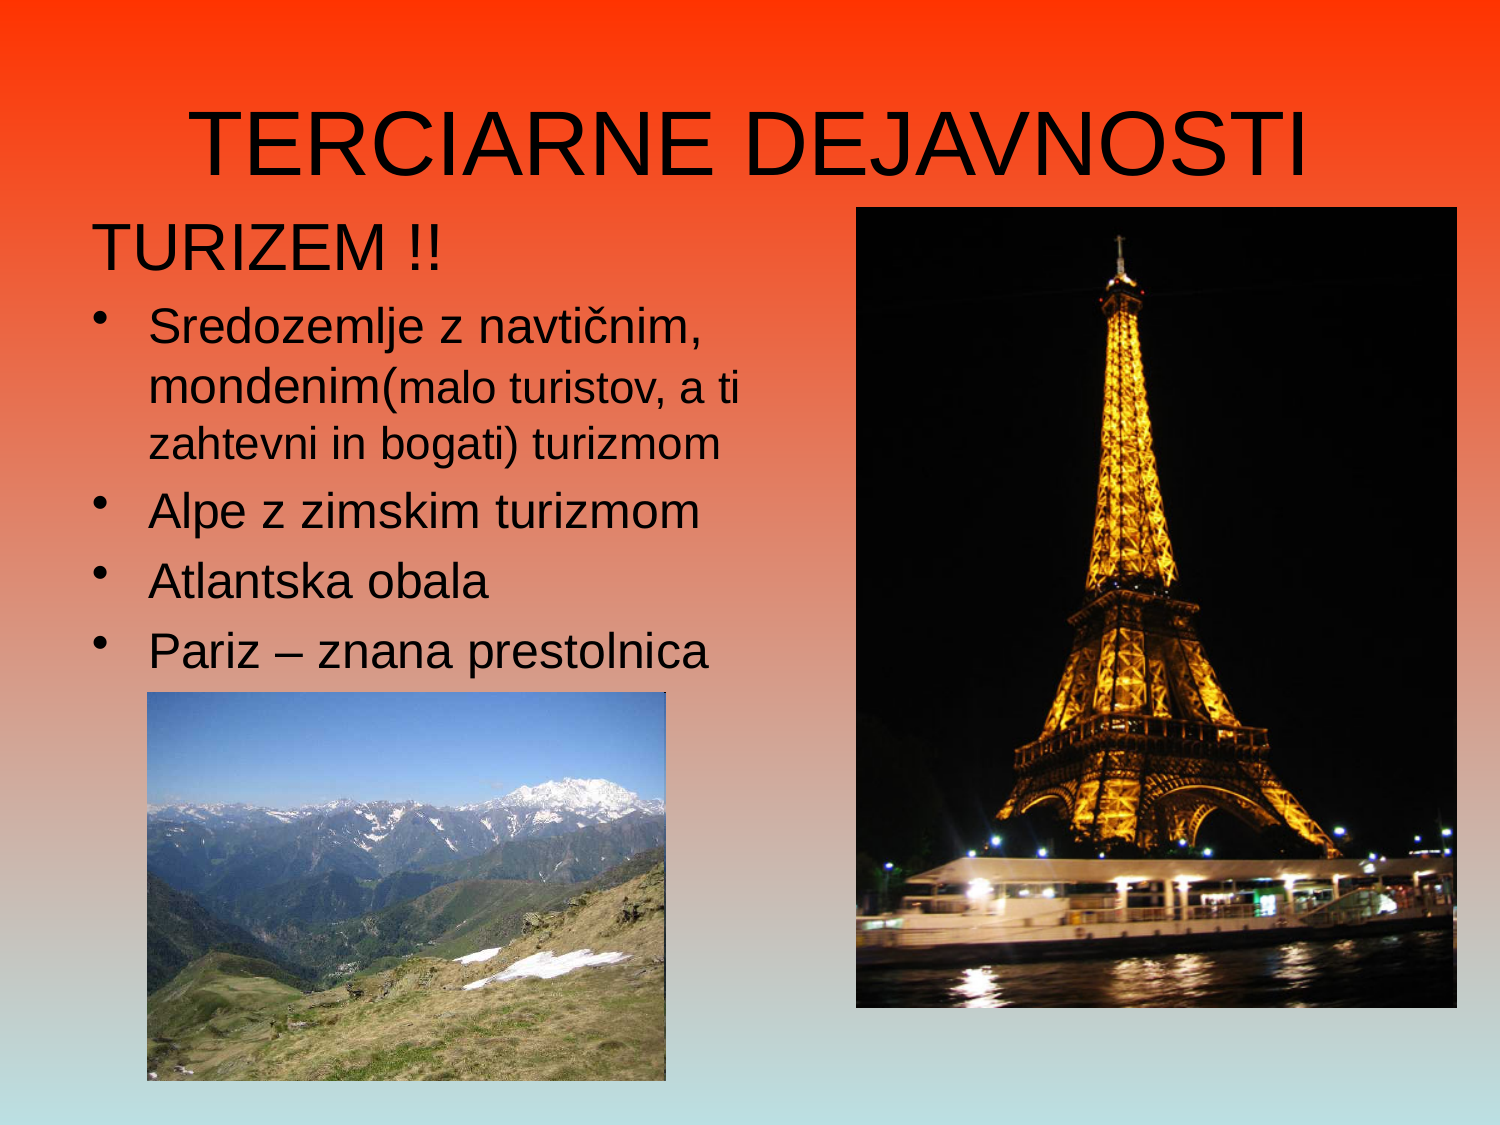

# TERCIARNE DEJAVNOSTI
TURIZEM !!
Sredozemlje z navtičnim, mondenim(malo turistov, a ti zahtevni in bogati) turizmom
Alpe z zimskim turizmom
Atlantska obala
Pariz – znana prestolnica